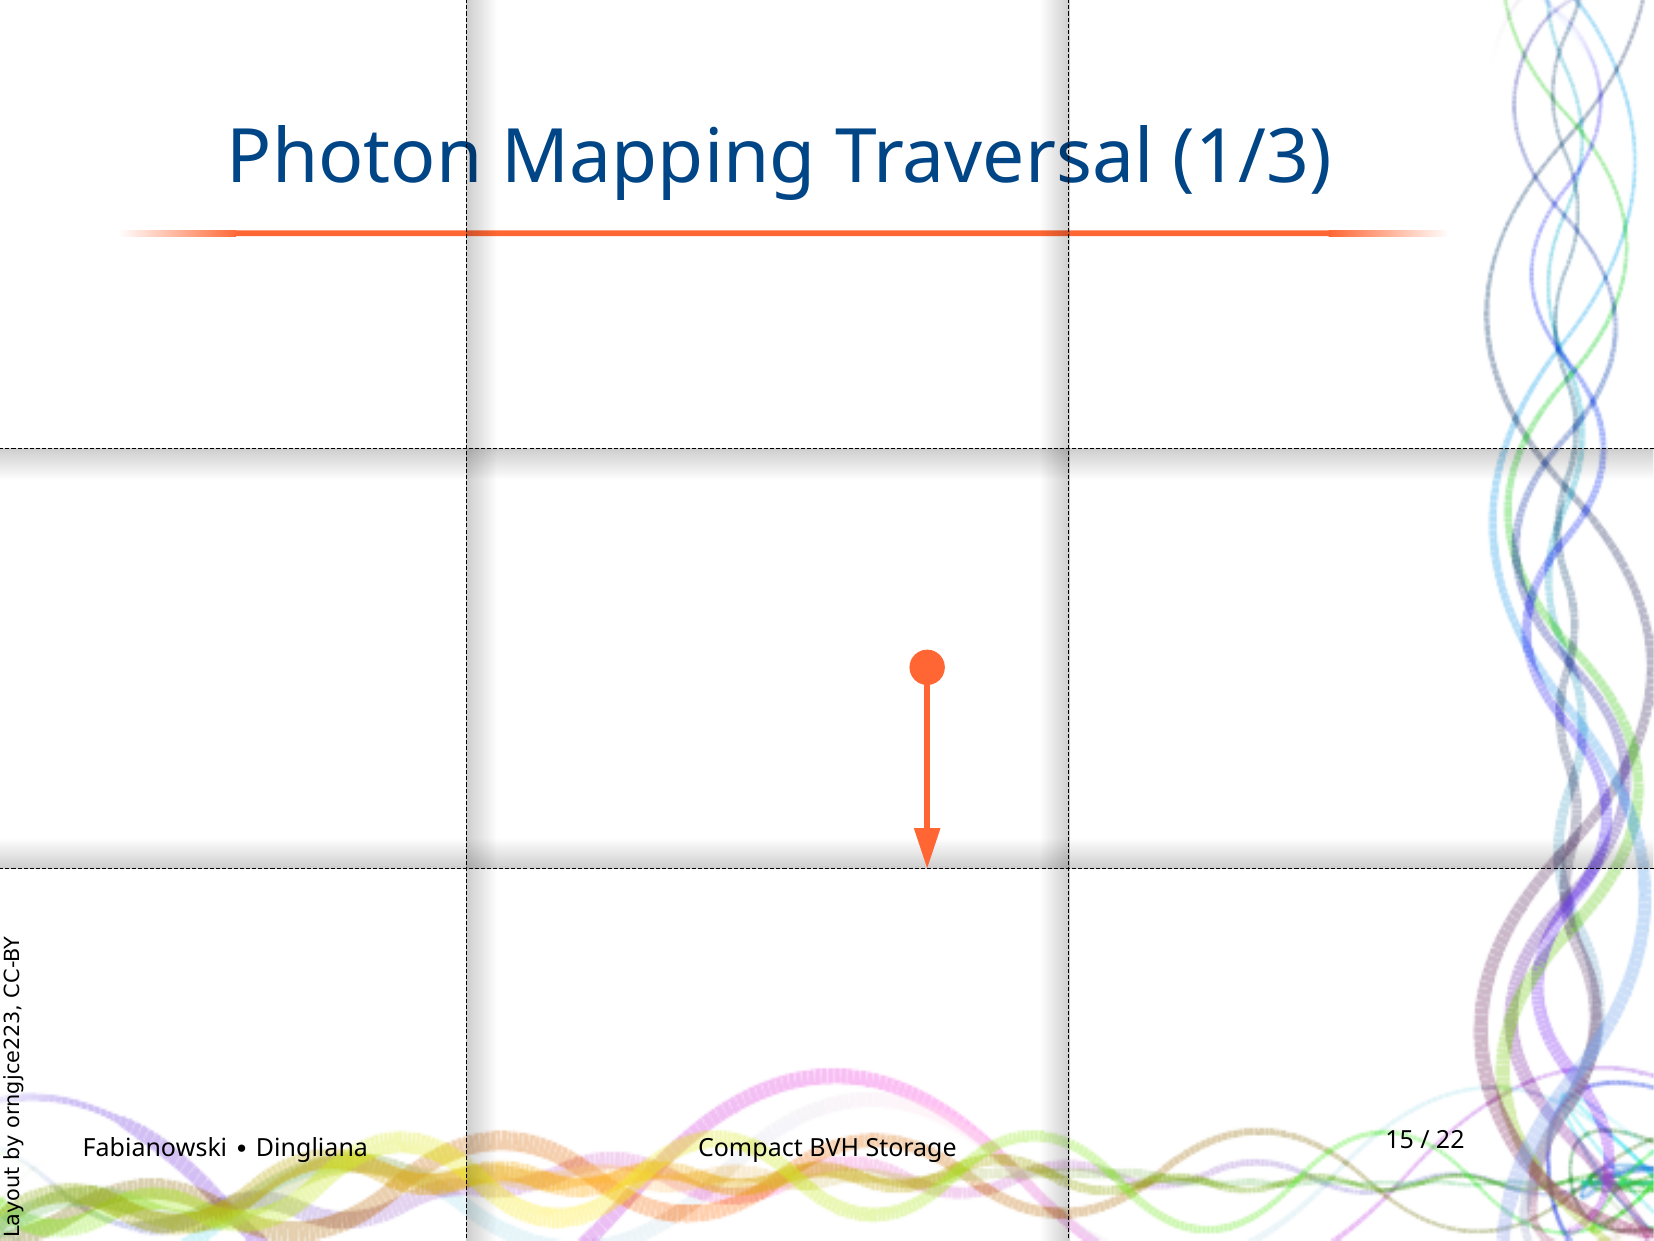

# Photon Mapping Traversal (1/3)
	15 / 22